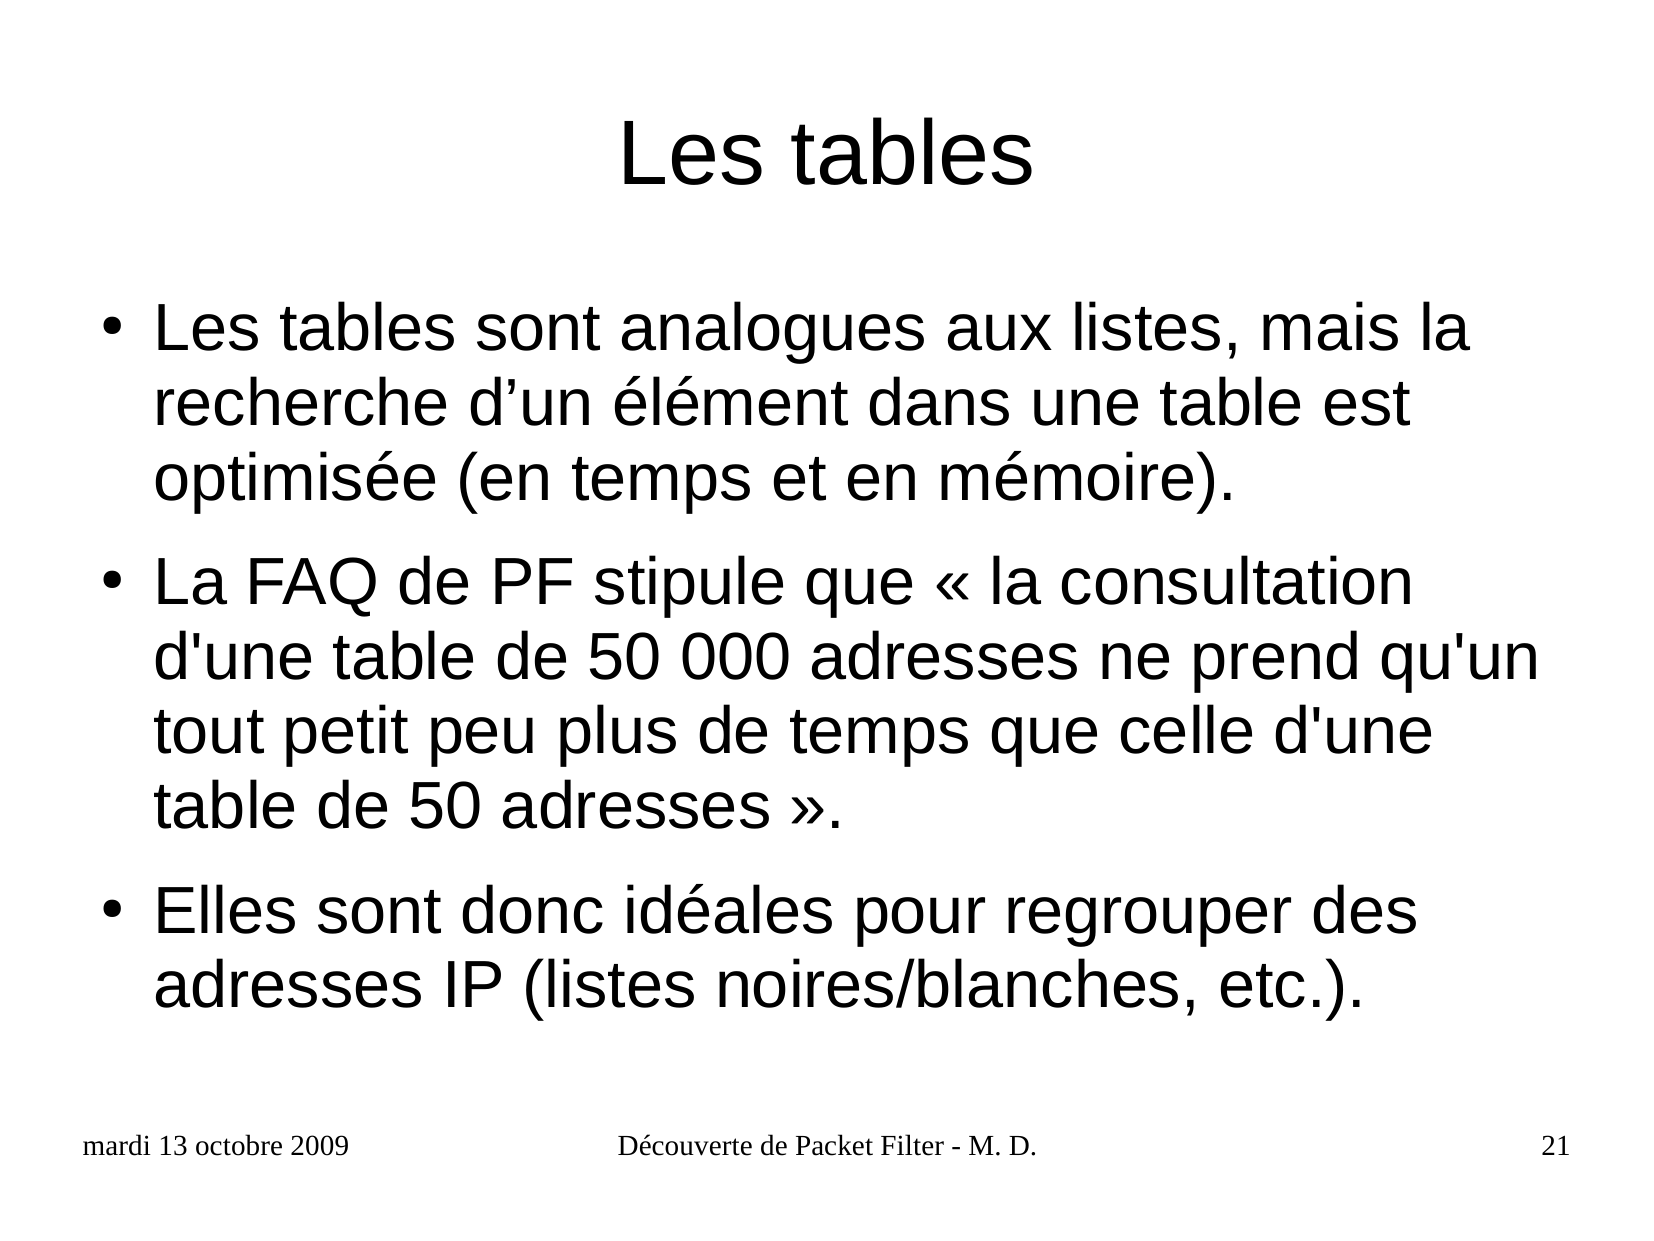

# Les tables
Les tables sont analogues aux listes, mais la recherche d’un élément dans une table est optimisée (en temps et en mémoire).
La FAQ de PF stipule que « la consultation d'une table de 50 000 adresses ne prend qu'un tout petit peu plus de temps que celle d'une table de 50 adresses ».
Elles sont donc idéales pour regrouper des adresses IP (listes noires/blanches, etc.).
mardi 13 octobre 2009
Découverte de Packet Filter - M. D.
21